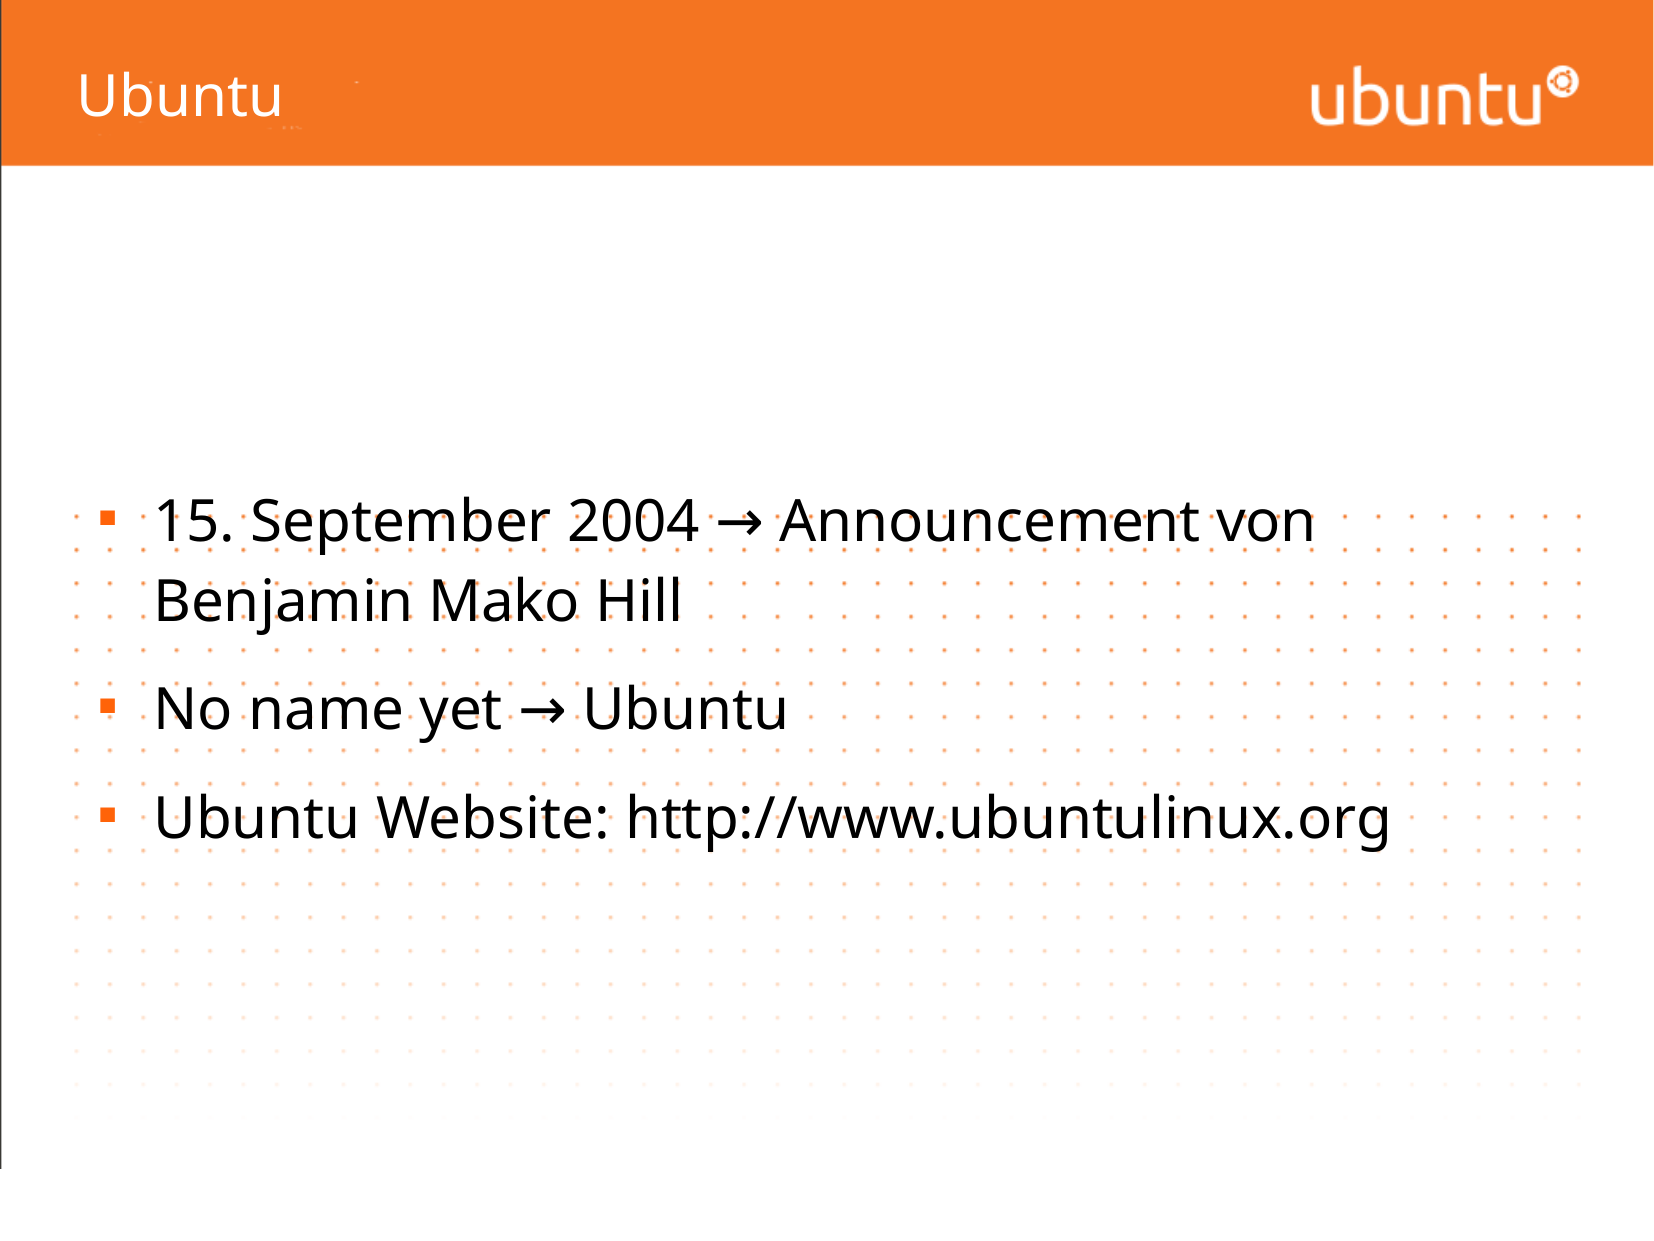

# Ubuntu
15. September 2004 → Announcement von Benjamin Mako Hill
No name yet → Ubuntu
Ubuntu Website: http://www.ubuntulinux.org